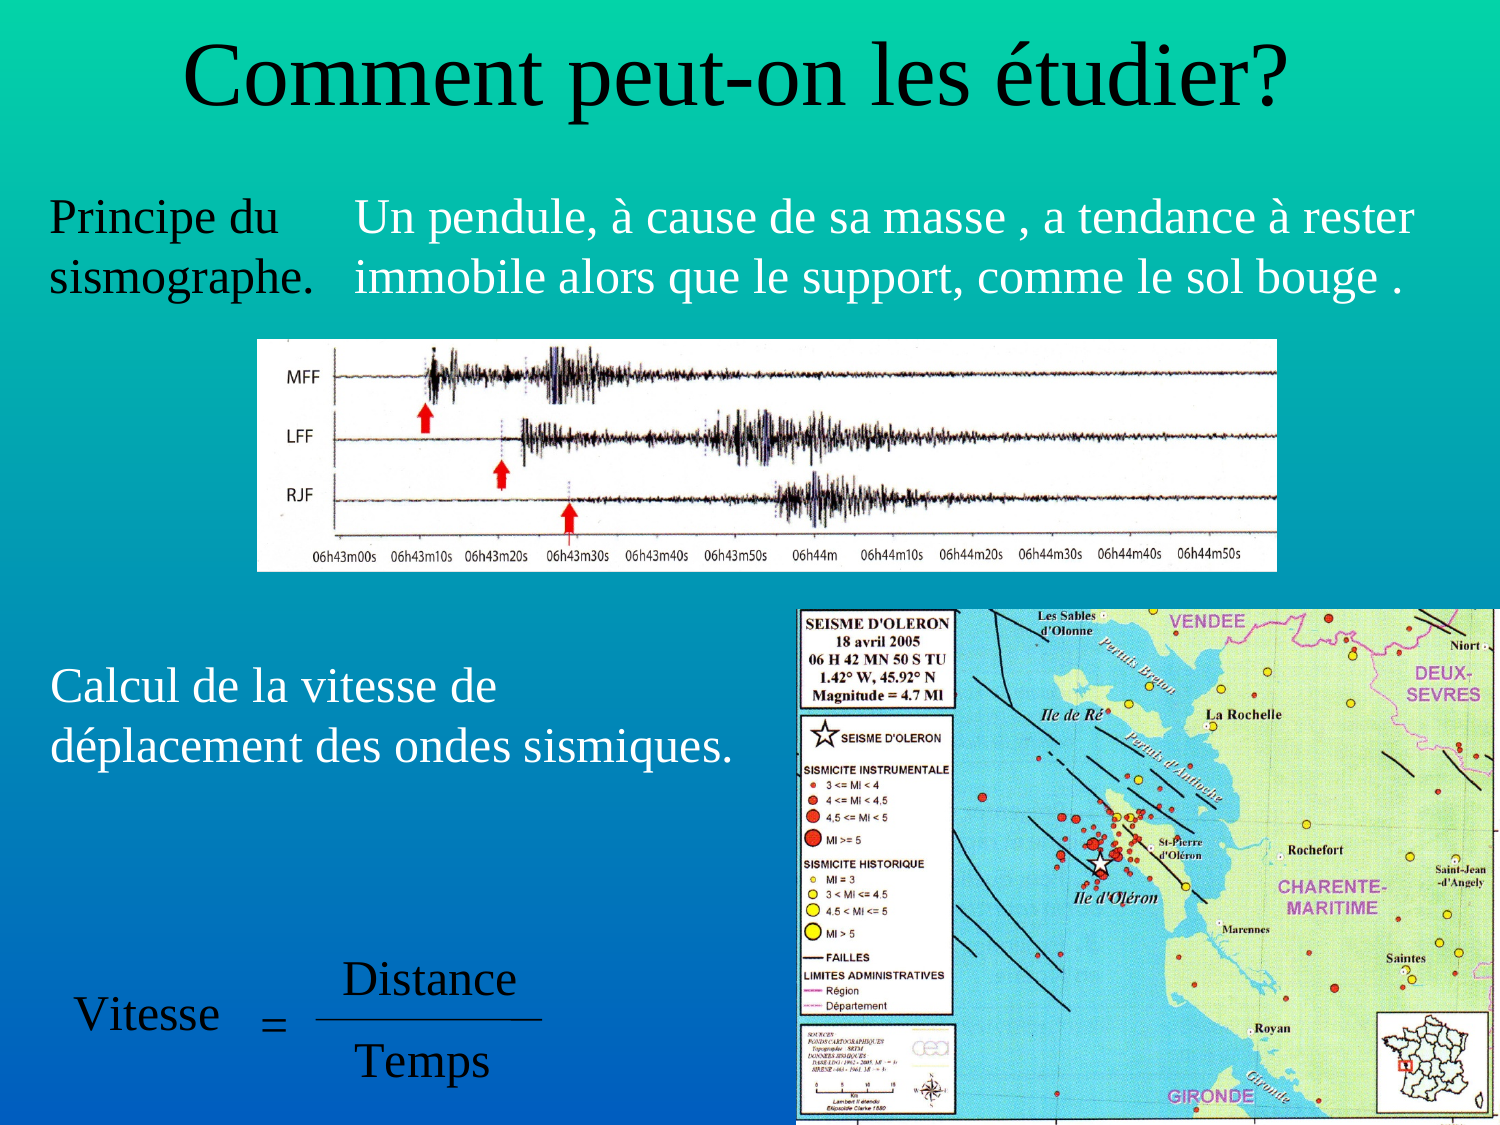

Comment peut-on les étudier?
Principe du sismographe.
Un pendule, à cause de sa masse , a tendance à rester immobile alors que le support, comme le sol bouge .
Calcul de la vitesse de déplacement des ondes sismiques.
Distance
Vitesse
=
Temps